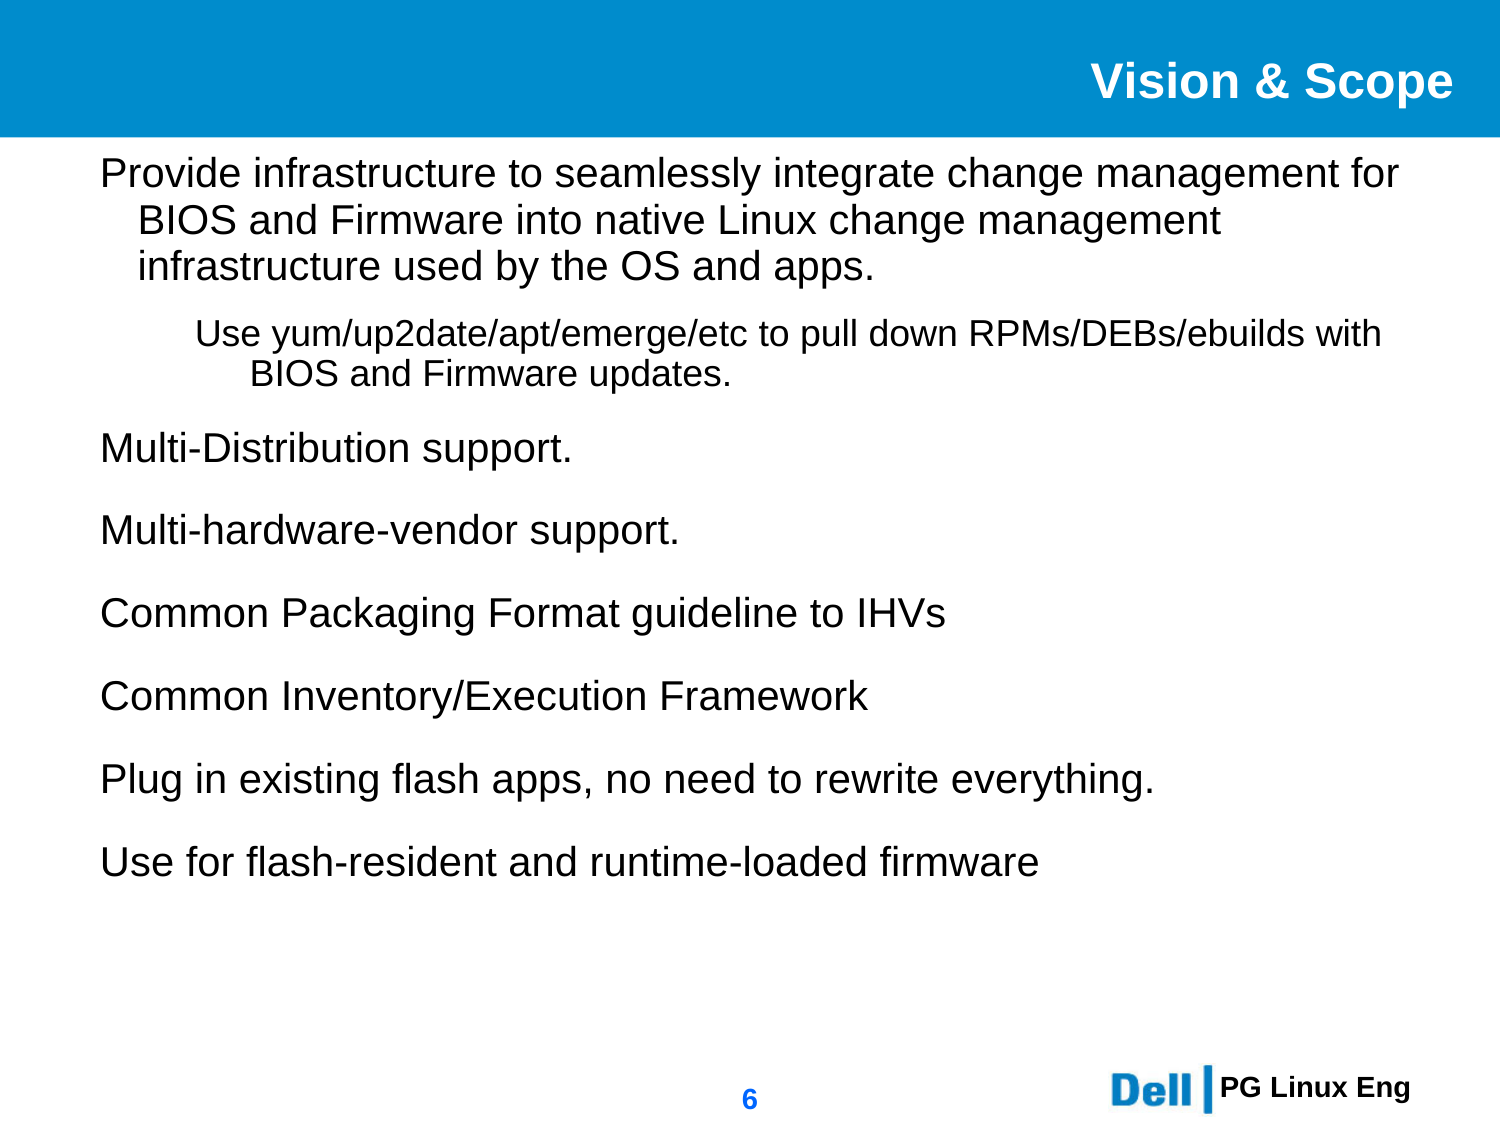

# Vision & Scope
Provide infrastructure to seamlessly integrate change management for BIOS and Firmware into native Linux change management infrastructure used by the OS and apps.
Use yum/up2date/apt/emerge/etc to pull down RPMs/DEBs/ebuilds with BIOS and Firmware updates.
Multi-Distribution support.
Multi-hardware-vendor support.
Common Packaging Format guideline to IHVs
Common Inventory/Execution Framework
Plug in existing flash apps, no need to rewrite everything.
Use for flash-resident and runtime-loaded firmware